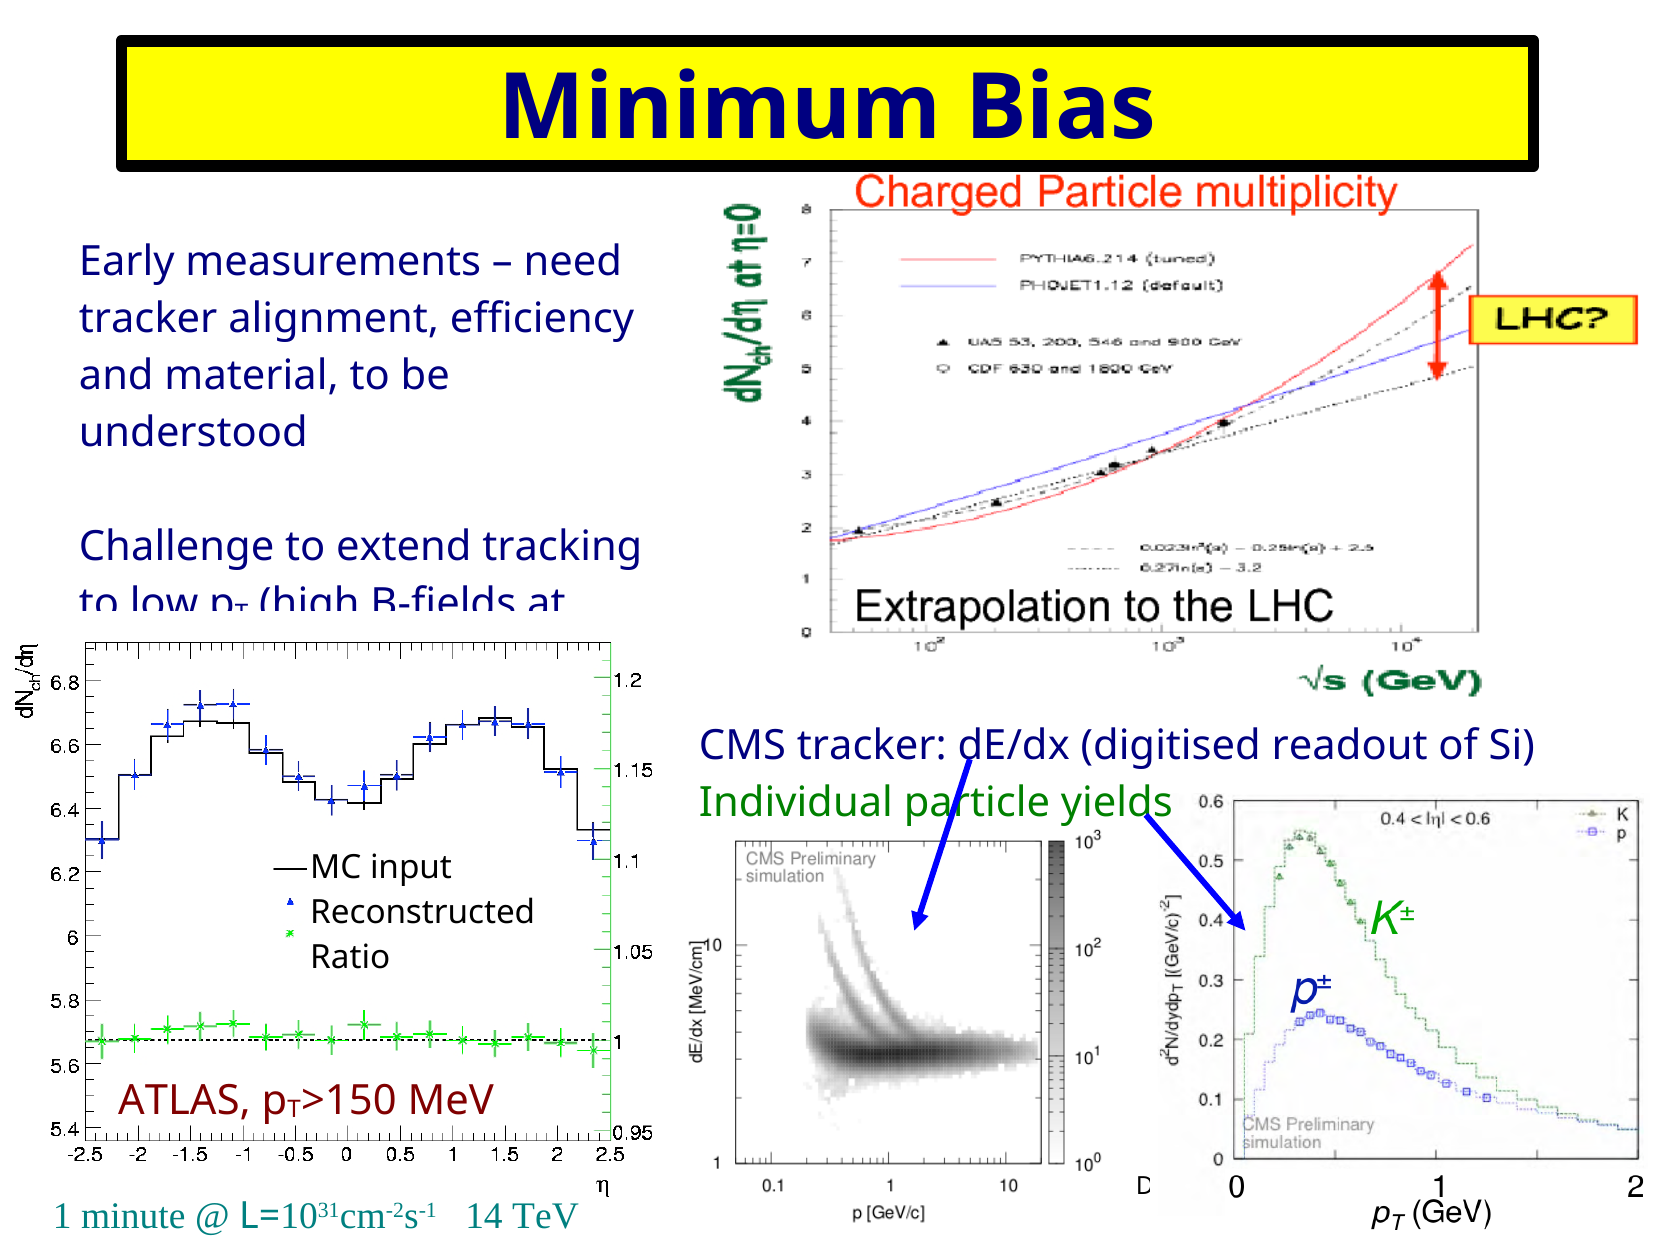

# Minimum Bias
Early measurements – need tracker alignment, efficiency and material, to be understood
Challenge to extend tracking to low pT (high B-fields at LHC!)
CMS tracker: dE/dx (digitised readout of Si)
Individual particle yields
MC input
Reconstructed
Ratio
ATLAS, pT>150 MeV
29
1 minute @ L=1031cm-2s-1 14 TeV